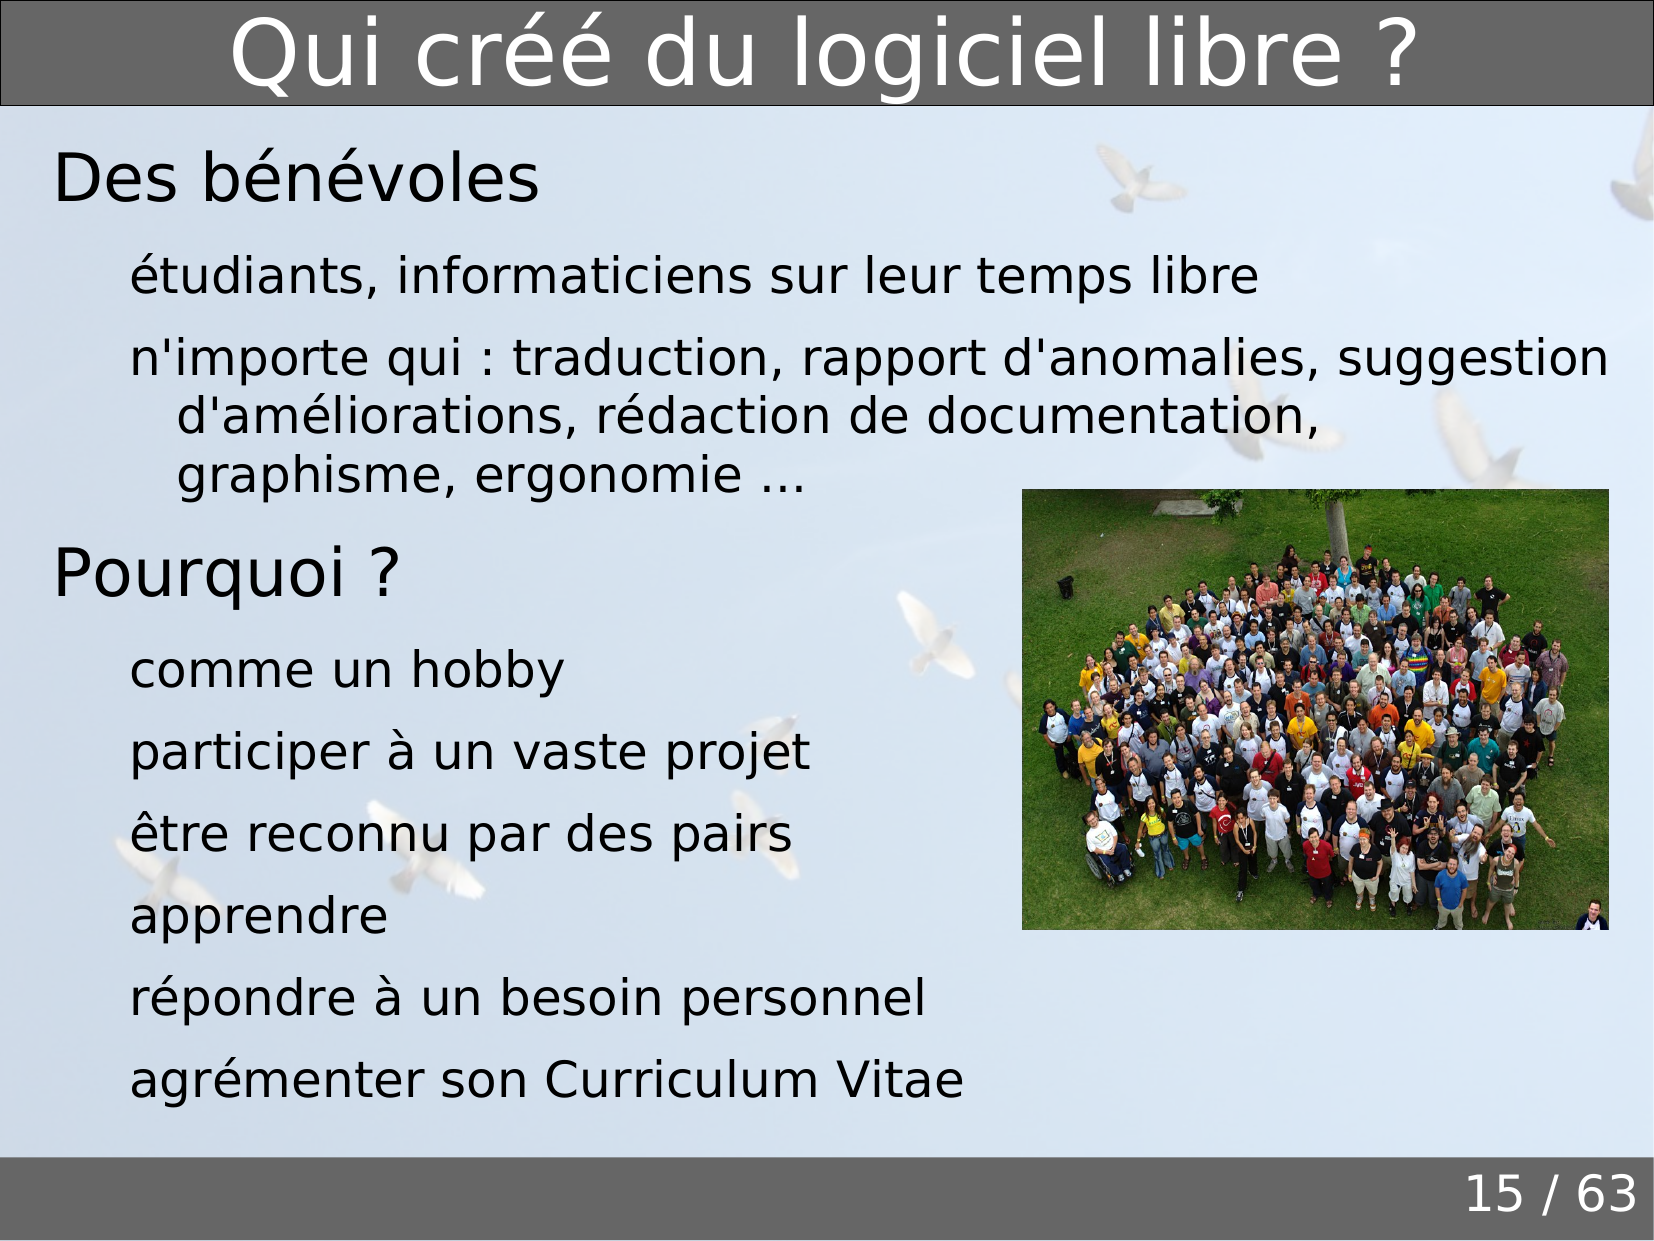

# Qui créé du logiciel libre ?
Des bénévoles
étudiants, informaticiens sur leur temps libre
n'importe qui : traduction, rapport d'anomalies, suggestion d'améliorations, rédaction de documentation, graphisme, ergonomie ...
Pourquoi ?
comme un hobby
participer à un vaste projet
être reconnu par des pairs
apprendre
répondre à un besoin personnel
agrémenter son Curriculum Vitae